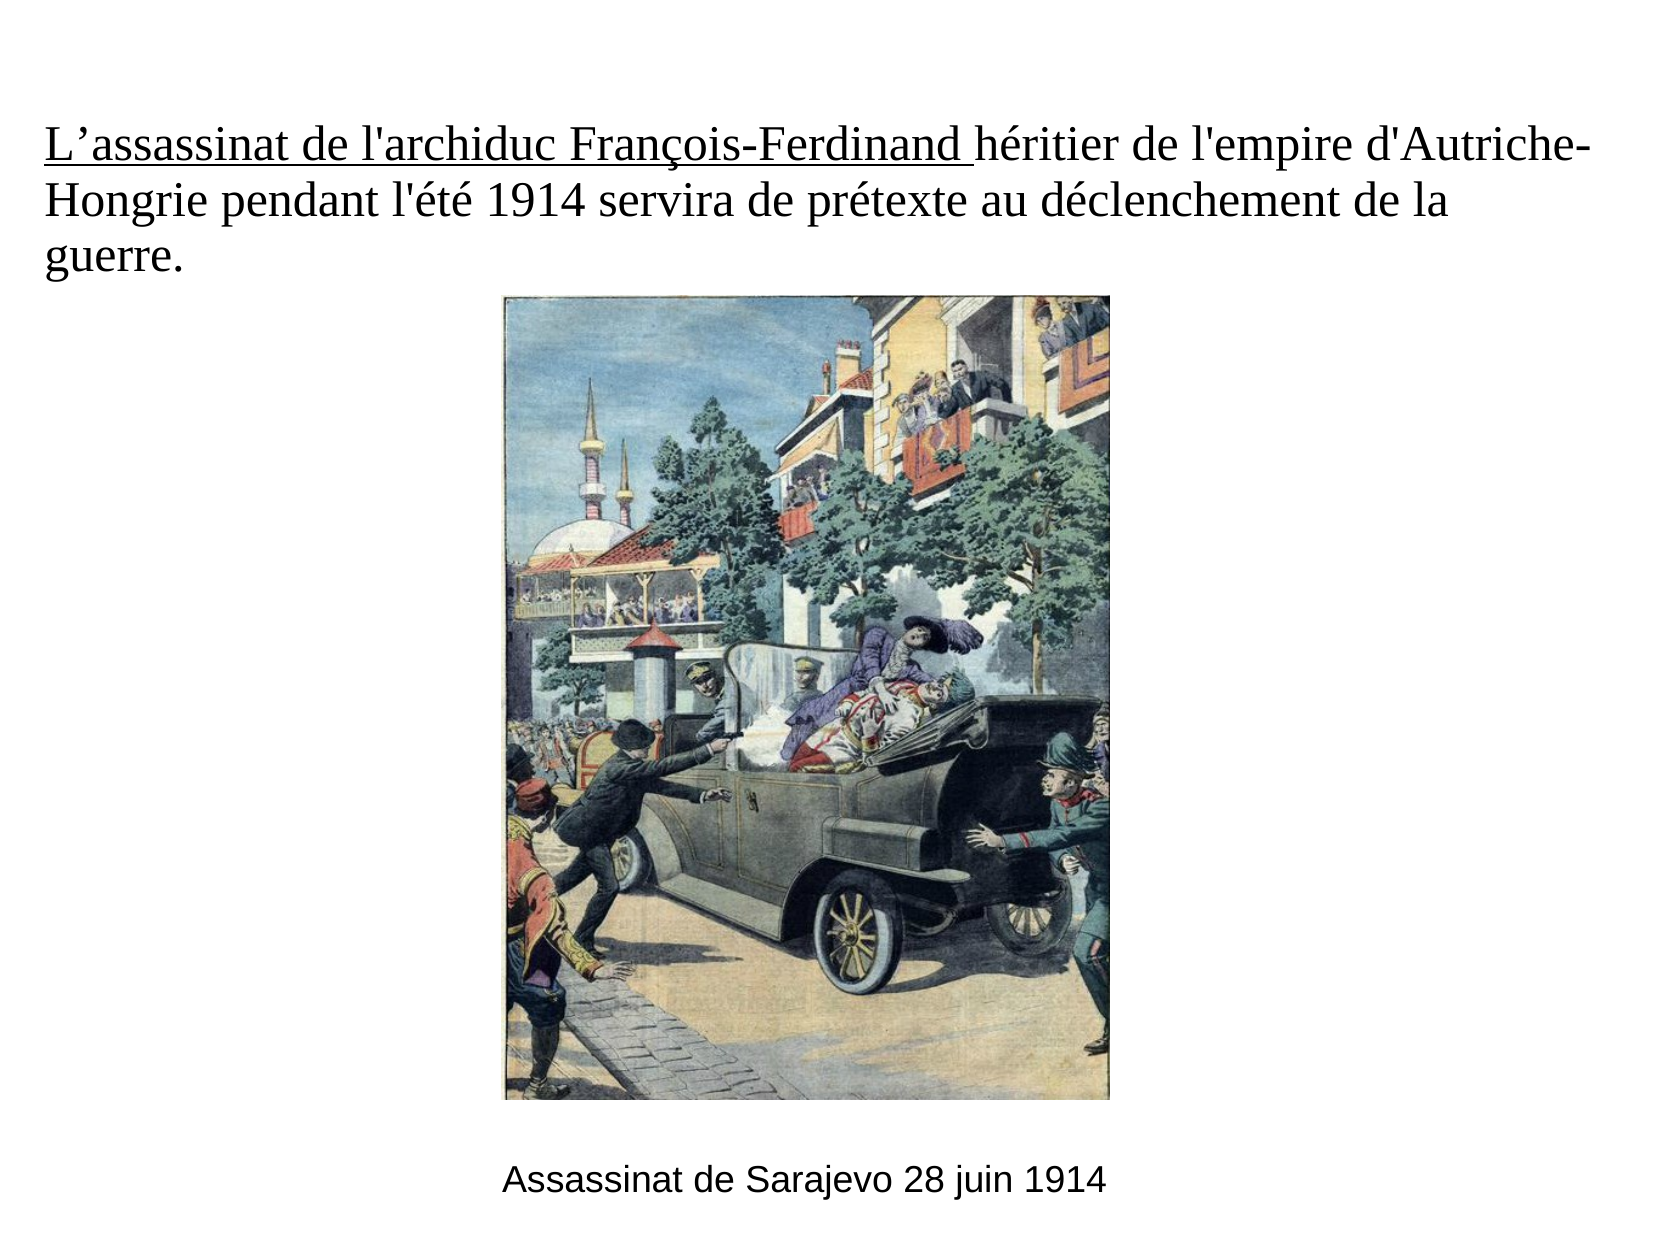

L’assassinat de l'archiduc François-Ferdinand héritier de l'empire d'Autriche-Hongrie pendant l'été 1914 servira de prétexte au déclenchement de la guerre.
Assassinat de Sarajevo 28 juin 1914